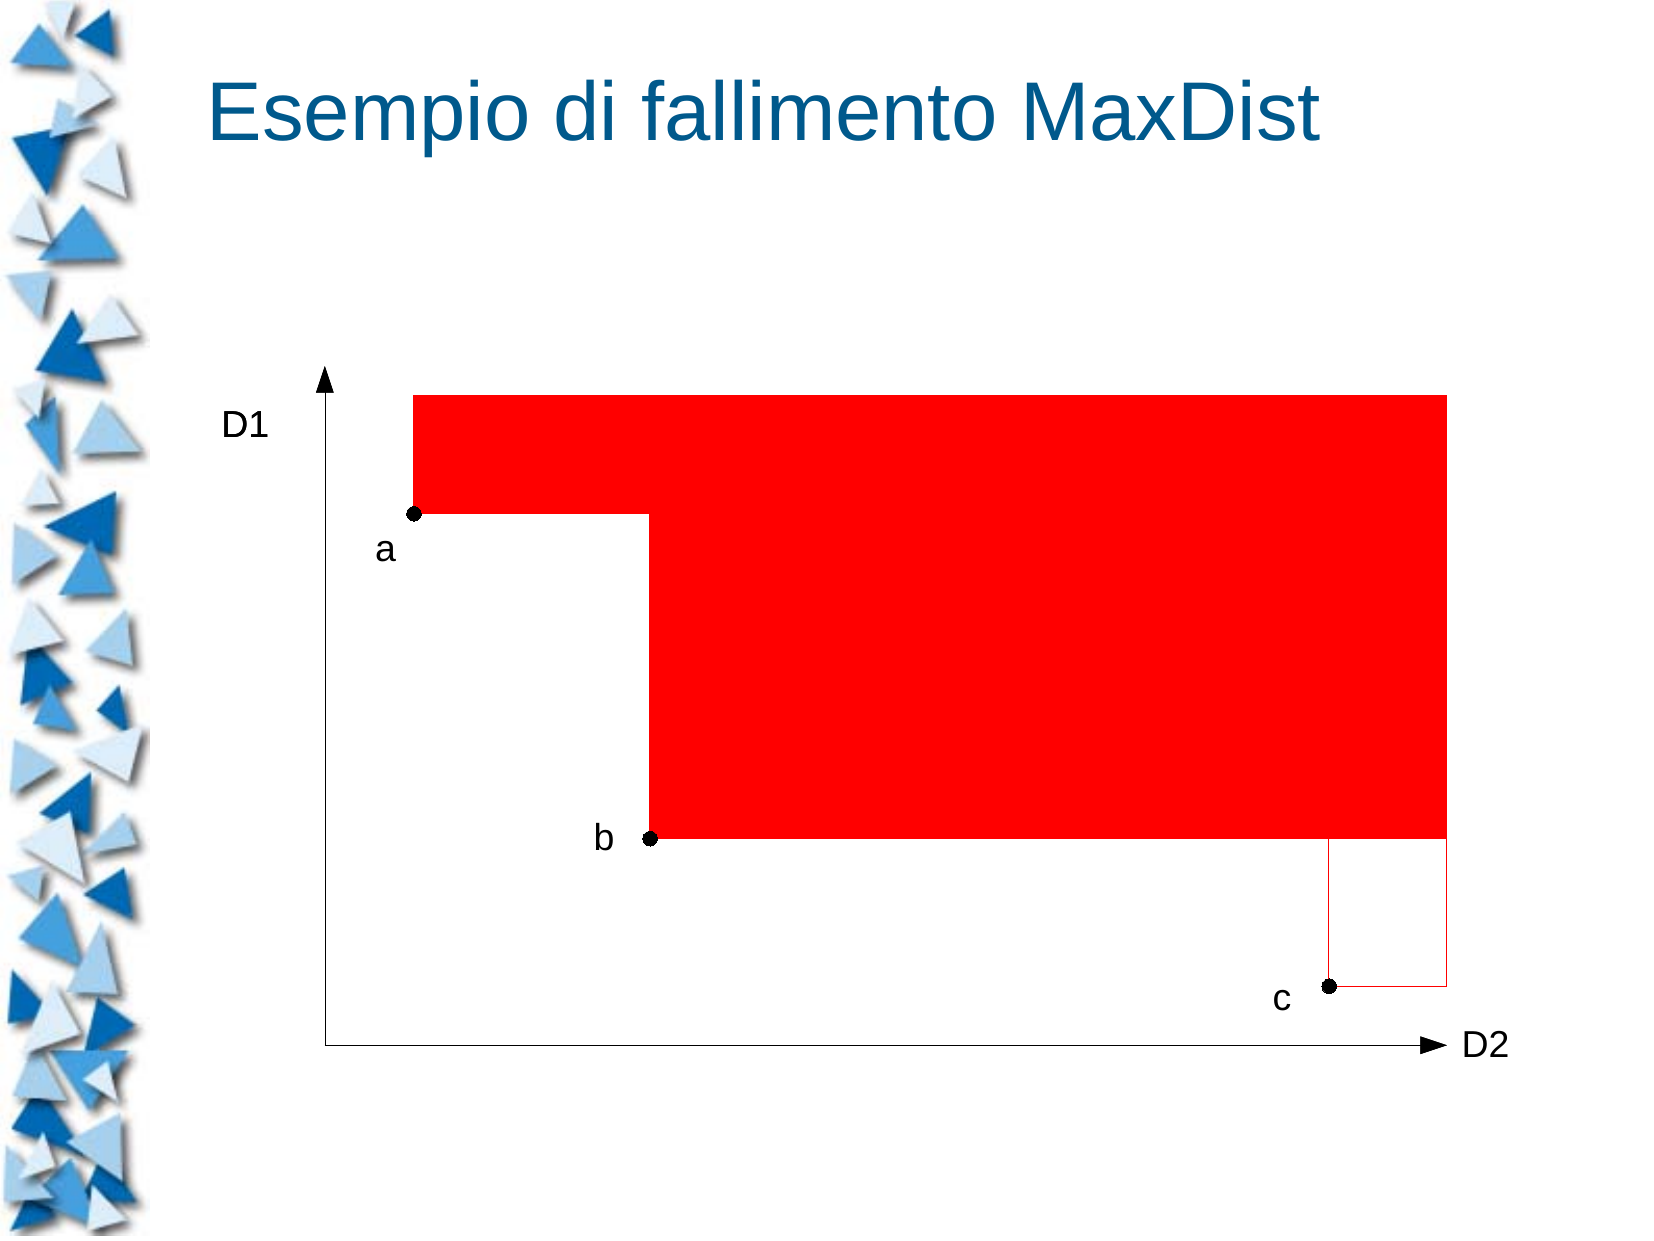

# Esempio di fallimento MaxDist
D1
D1
a
b
c
D2